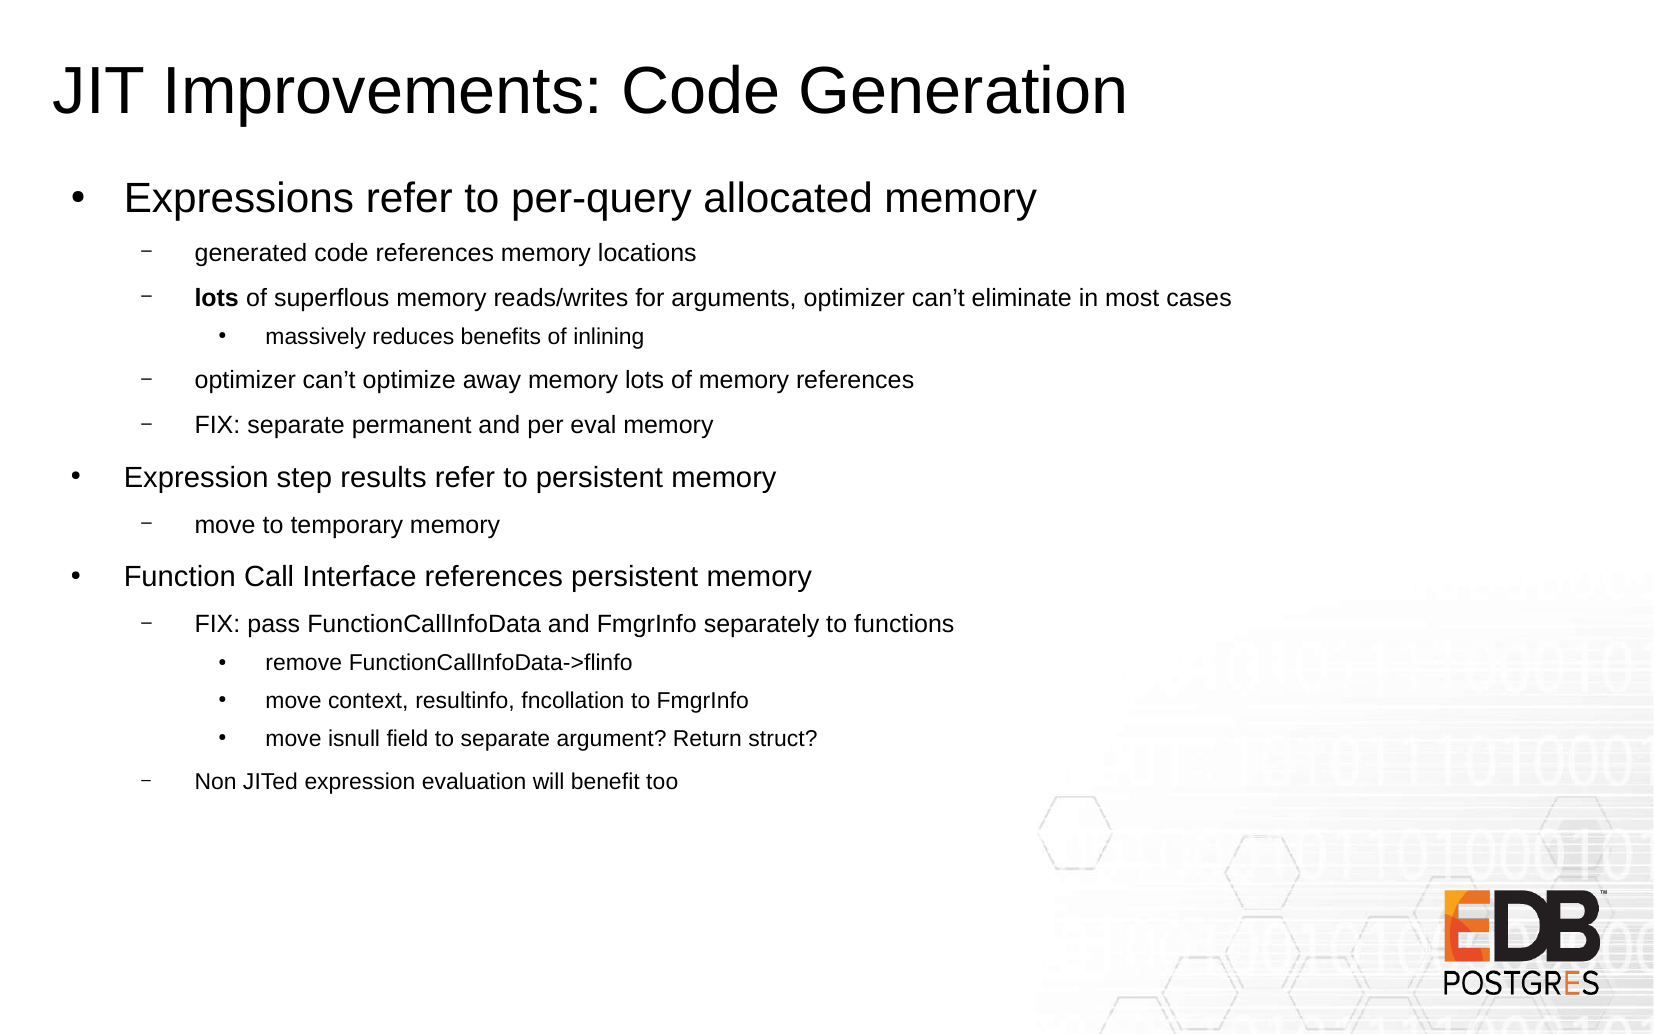

# JIT Improvements: Code Generation
Expressions refer to per-query allocated memory
generated code references memory locations
lots of superflous memory reads/writes for arguments, optimizer can’t eliminate in most cases
massively reduces benefits of inlining
optimizer can’t optimize away memory lots of memory references
FIX: separate permanent and per eval memory
Expression step results refer to persistent memory
move to temporary memory
Function Call Interface references persistent memory
FIX: pass FunctionCallInfoData and FmgrInfo separately to functions
remove FunctionCallInfoData->flinfo
move context, resultinfo, fncollation to FmgrInfo
move isnull field to separate argument? Return struct?
Non JITed expression evaluation will benefit too